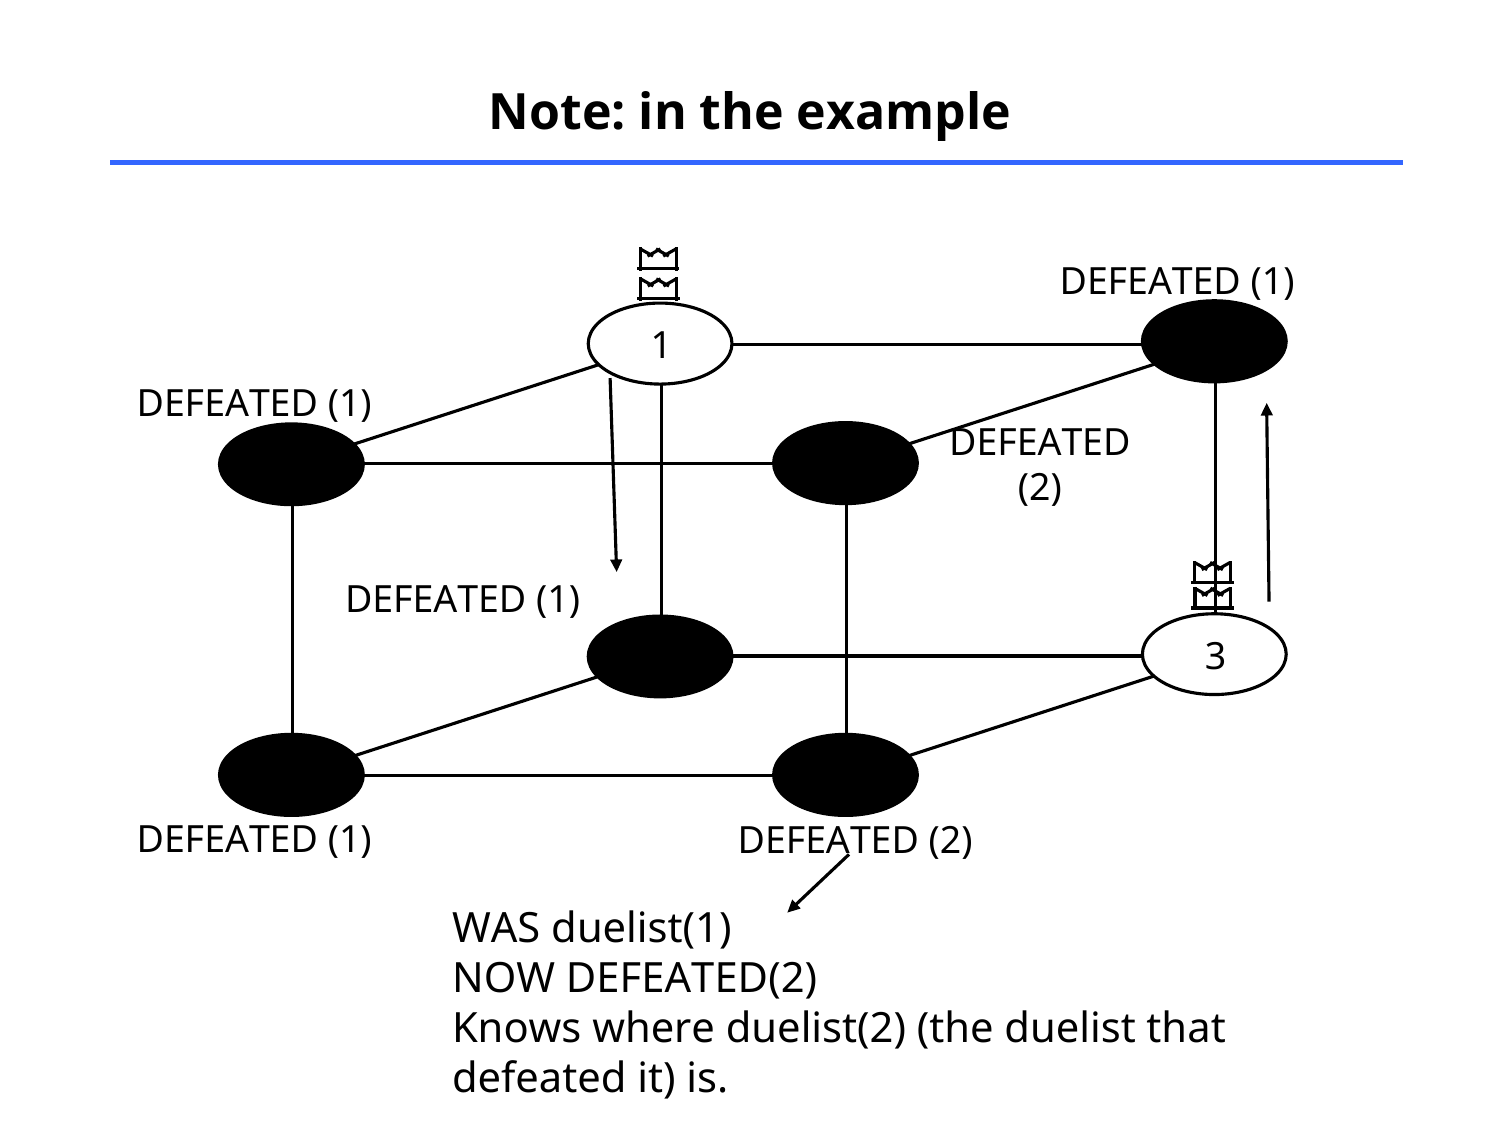

# Note: in the example
DEFEATED (1)
15
1
DEFEATED (1)
DEFEATED
(2)
17
18
DEFEATED (1)
3
12
20
9
DEFEATED (1)
DEFEATED (2)
WAS duelist(1)
NOW DEFEATED(2)
Knows where duelist(2) (the duelist that defeated it) is.
Paola Flocchini